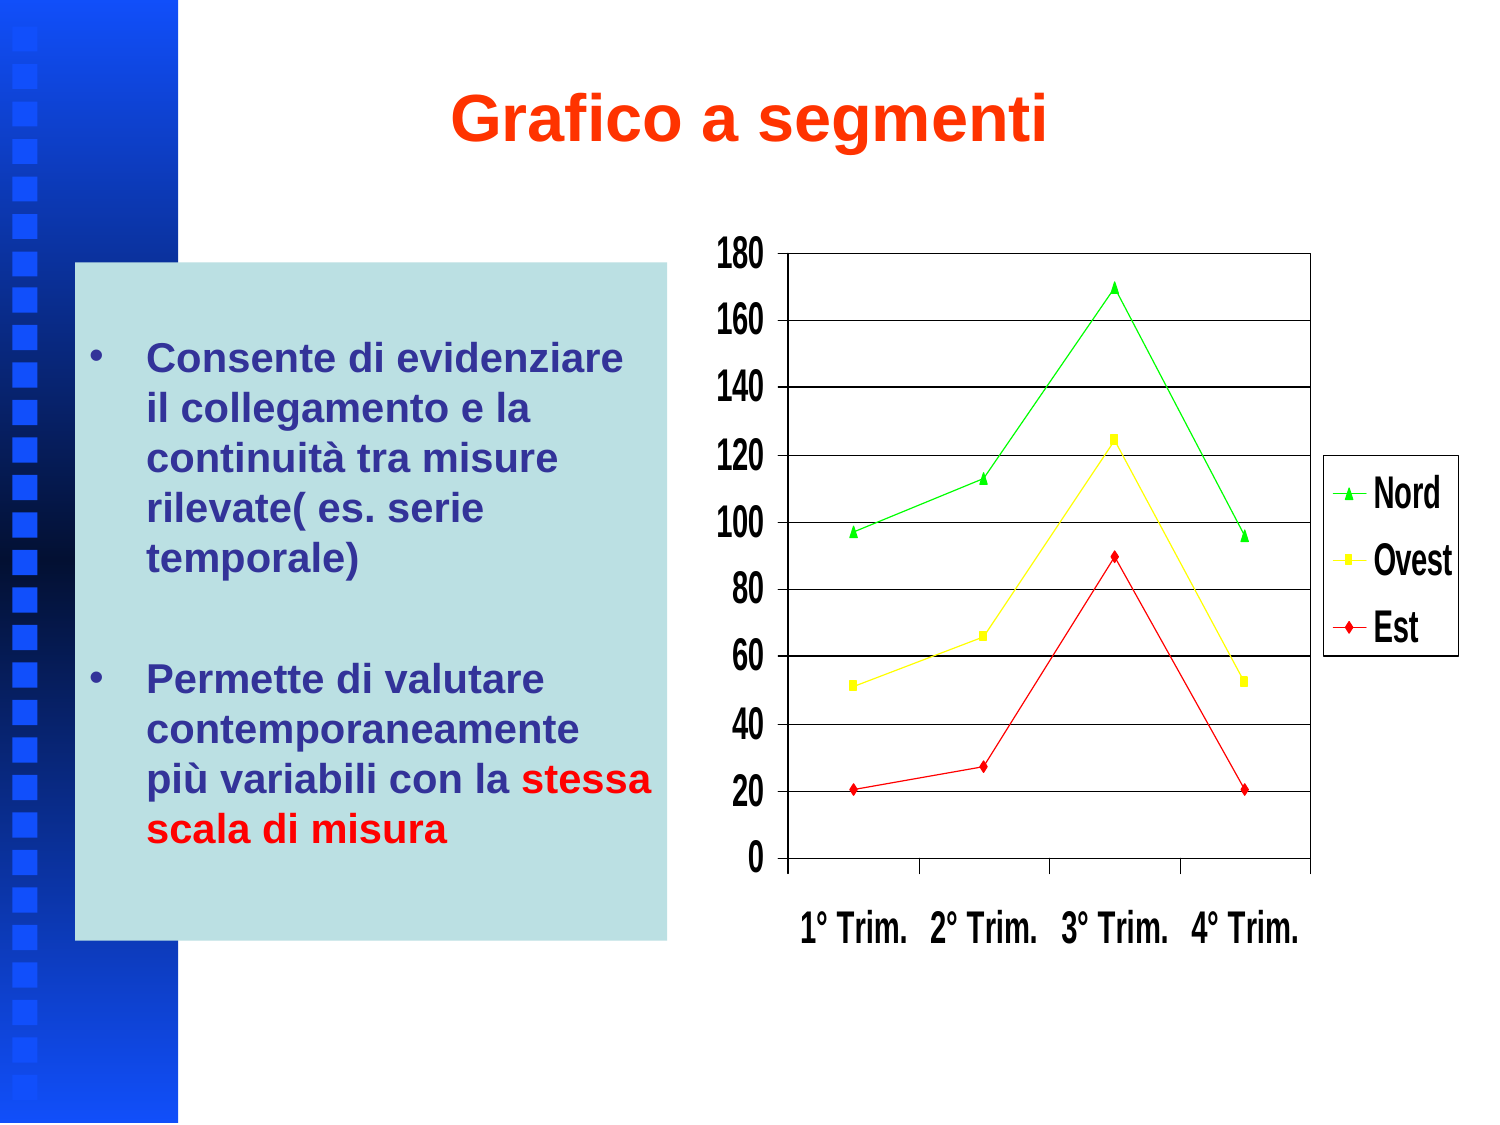

# Grafico a segmenti
Consente di evidenziare il collegamento e la continuità tra misure rilevate( es. serie temporale)
Permette di valutare contemporaneamente più variabili con la stessa scala di misura